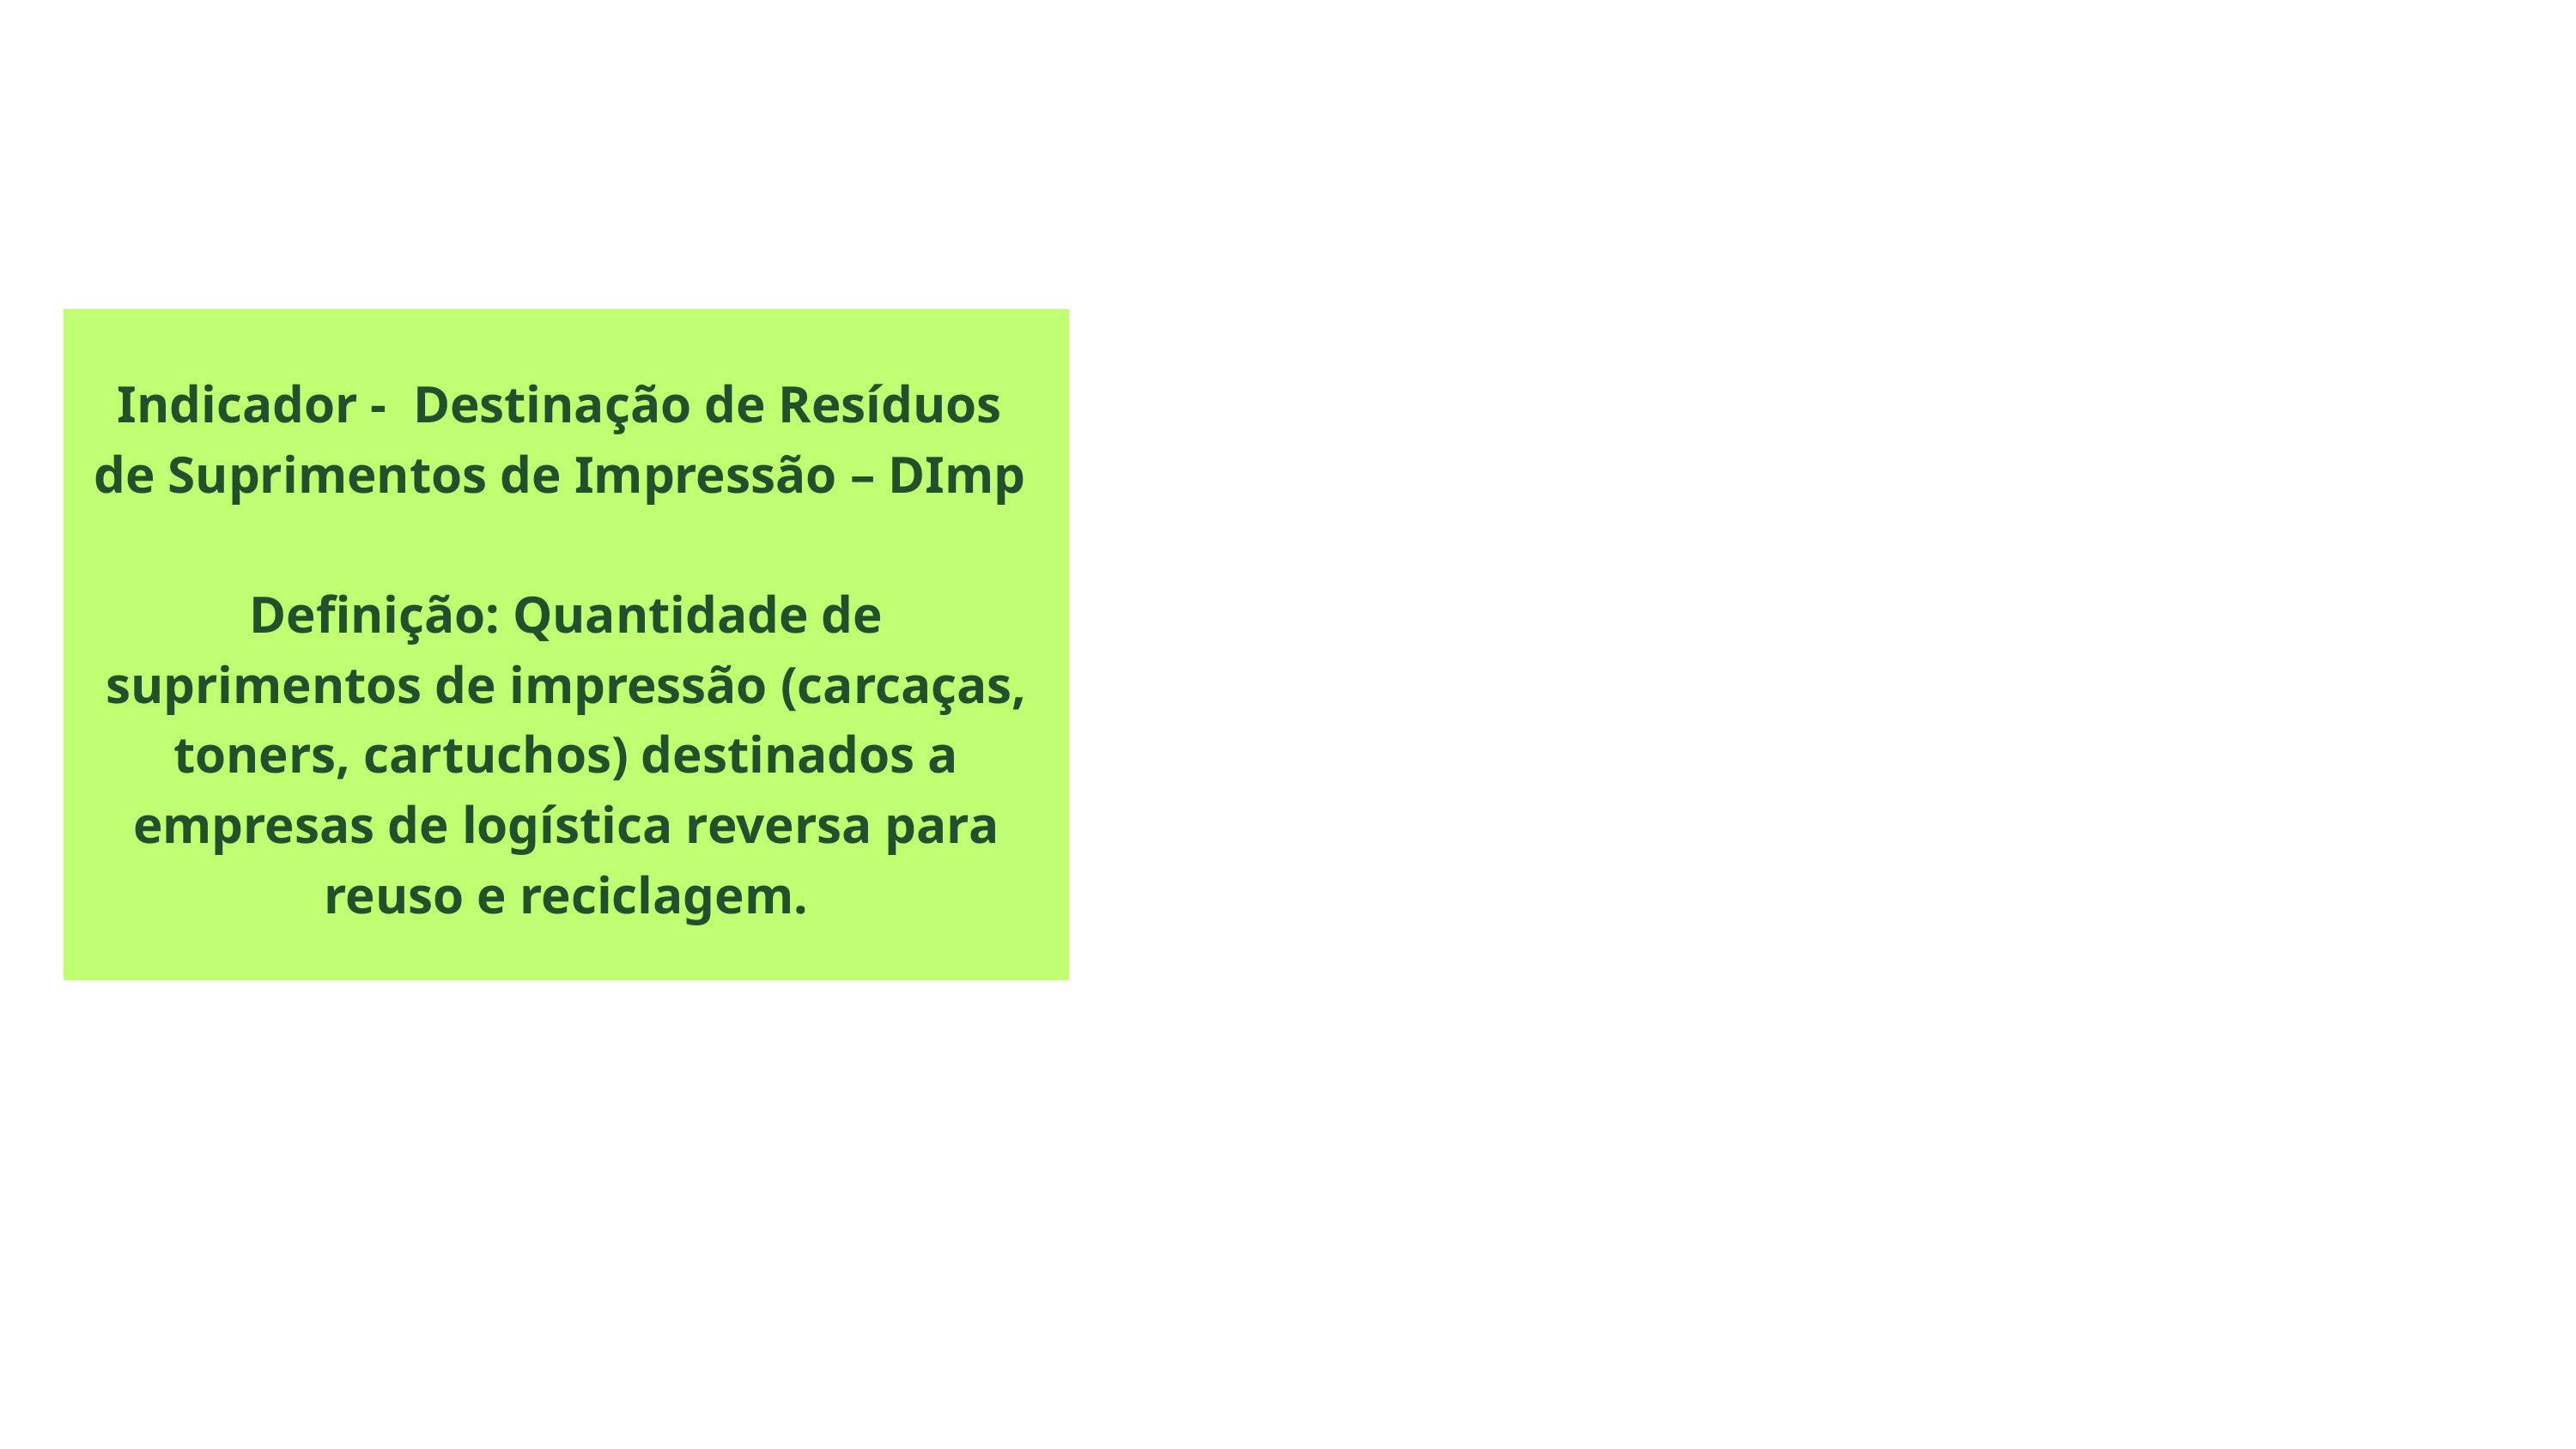

Fórmula: Quantidade de suprimentos de impressão destinados à reciclagem.
Polaridade: Quanto maior o valor, melhor o desempenho.
Periodicidade: Mensal.
Metodologia Análise de Desempenho: Anual
Unidade responsável pelas metas: Secretaria de Governança e Gestão Estratégica.
Indicador - Destinação de Resíduos de Suprimentos de Impressão – DImp
Definição: Quantidade de suprimentos de impressão (carcaças, toners, cartuchos) destinados a empresas de logística reversa para reuso e reciclagem.